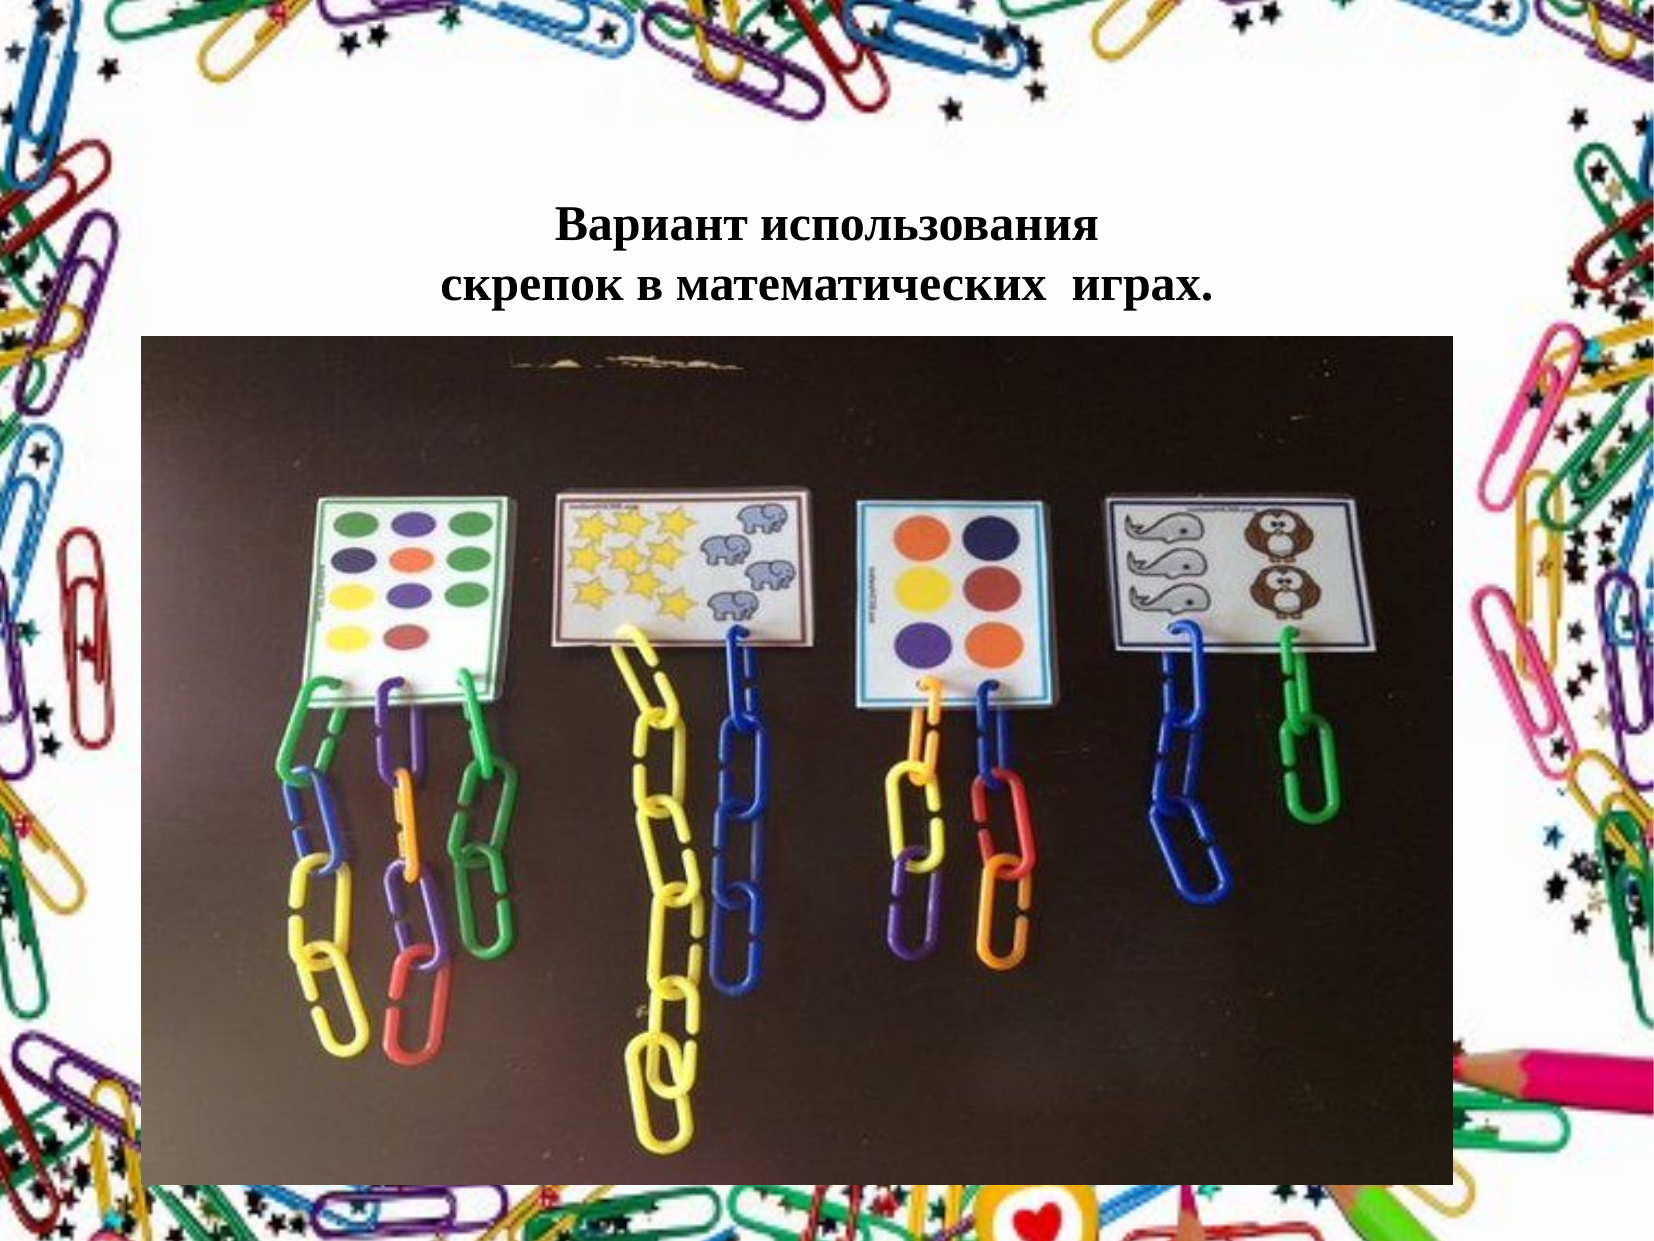

#
Вариант использования
скрепок в математических играх.